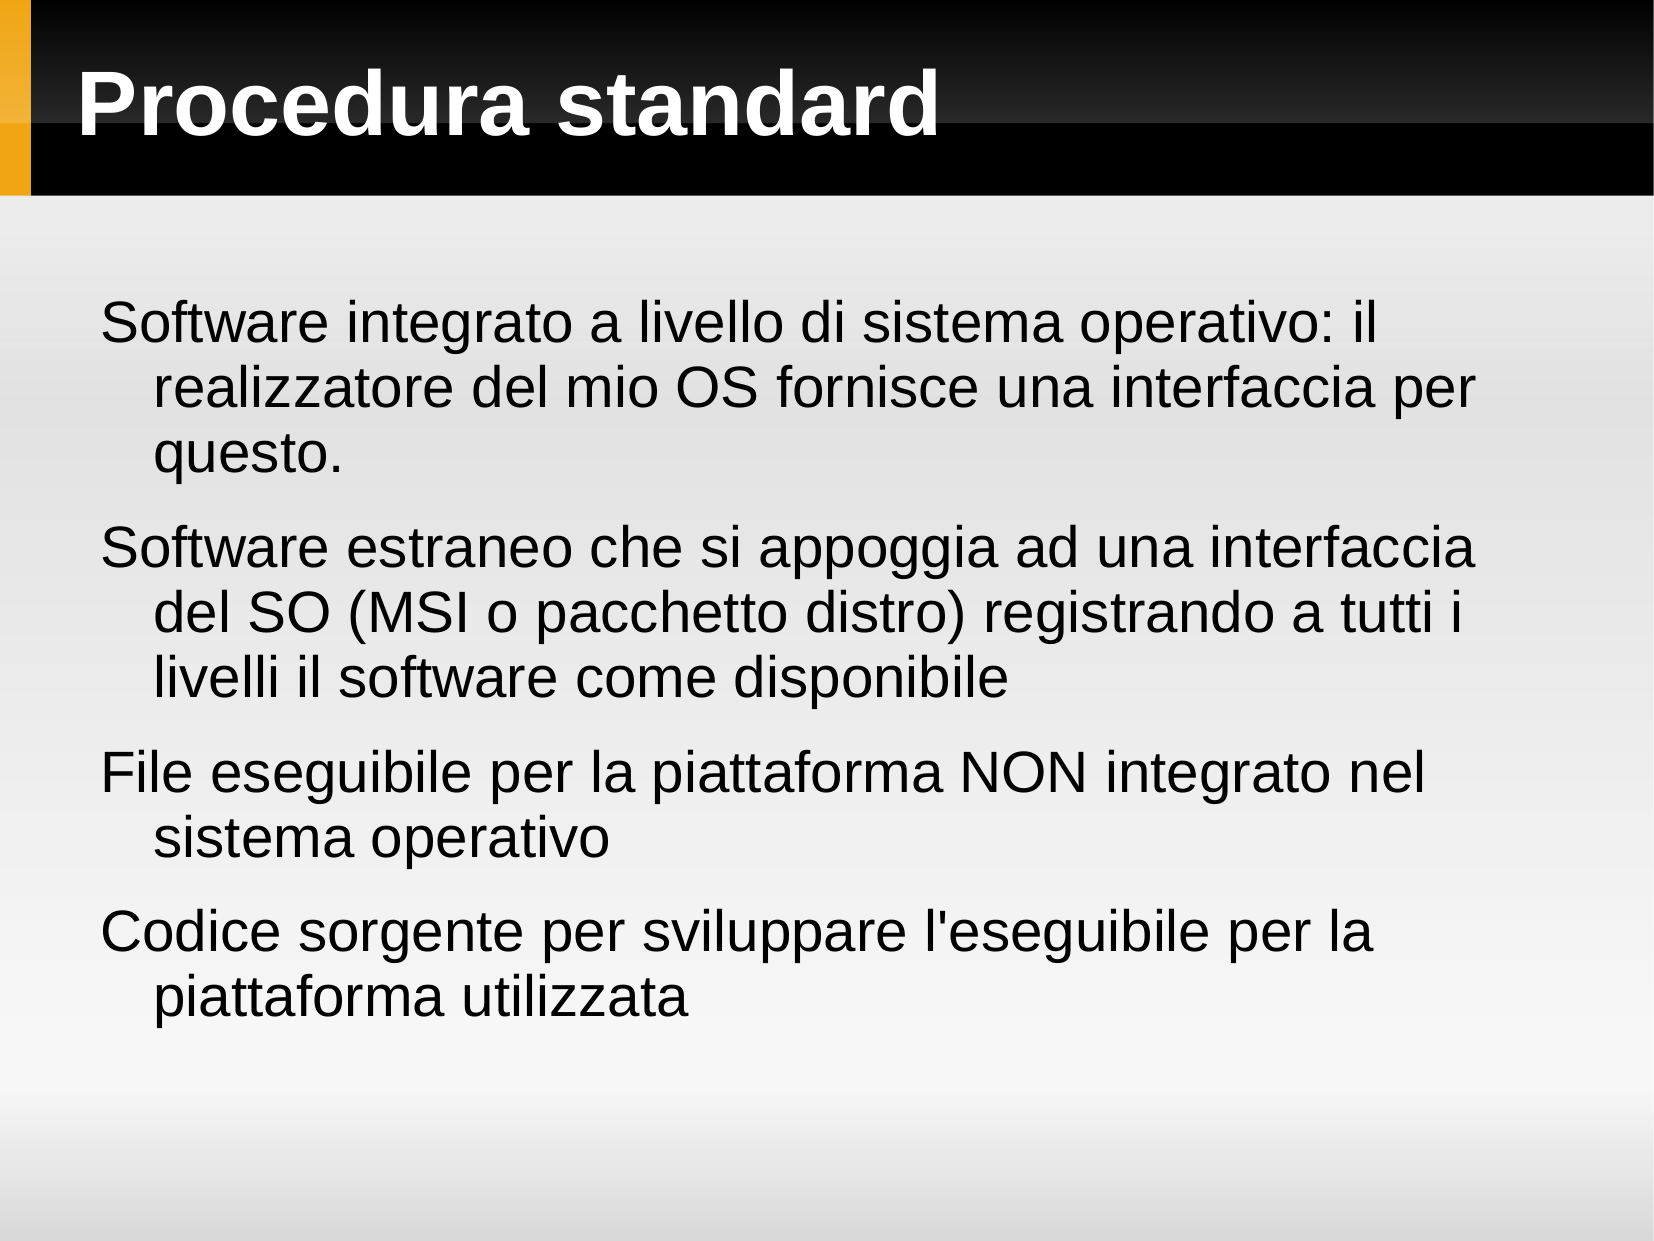

# Procedura standard
Software integrato a livello di sistema operativo: il realizzatore del mio OS fornisce una interfaccia per questo.
Software estraneo che si appoggia ad una interfaccia del SO (MSI o pacchetto distro) registrando a tutti i livelli il software come disponibile
File eseguibile per la piattaforma NON integrato nel sistema operativo
Codice sorgente per sviluppare l'eseguibile per la piattaforma utilizzata